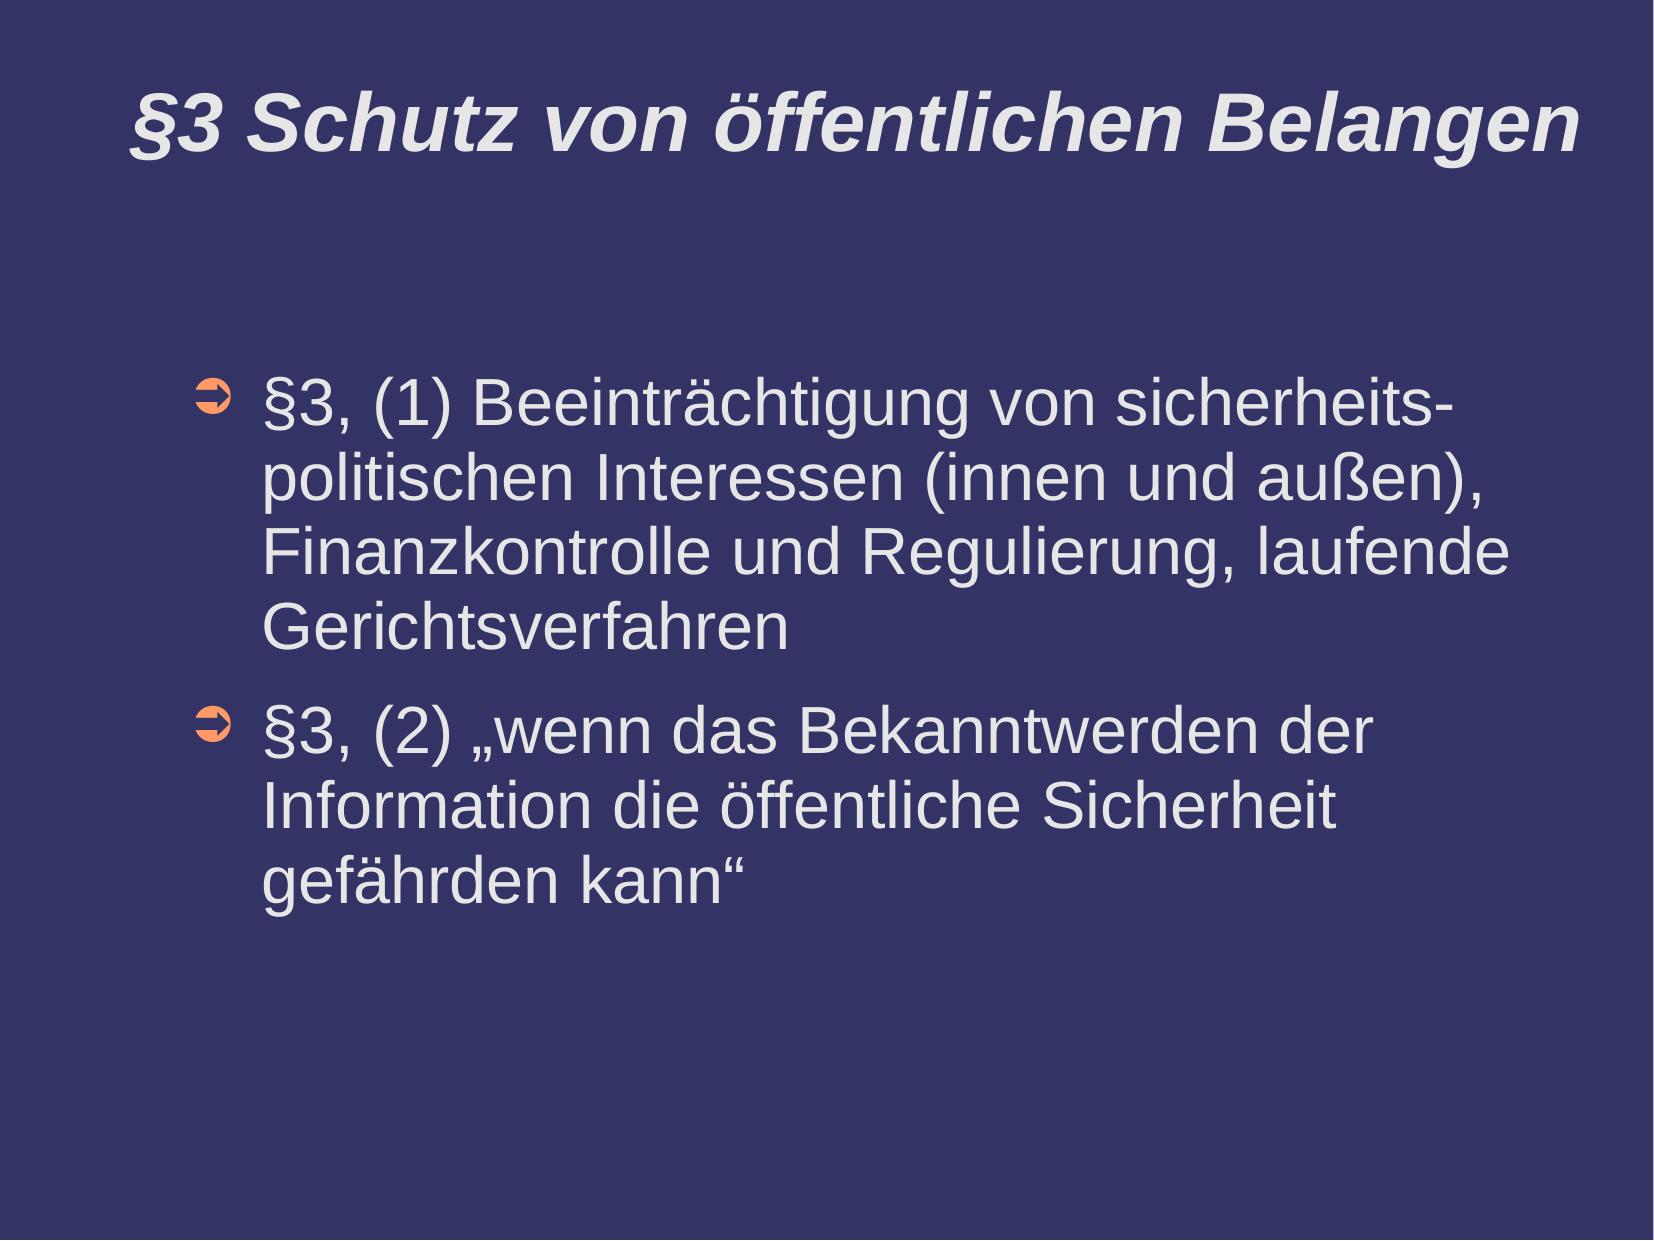

# §3 Schutz von öffentlichen Belangen
§3, (1) Beeinträchtigung von sicherheits-politischen Interessen (innen und außen), Finanzkontrolle und Regulierung, laufende Gerichtsverfahren
§3, (2) „wenn das Bekanntwerden der Information die öffentliche Sicherheit gefährden kann“